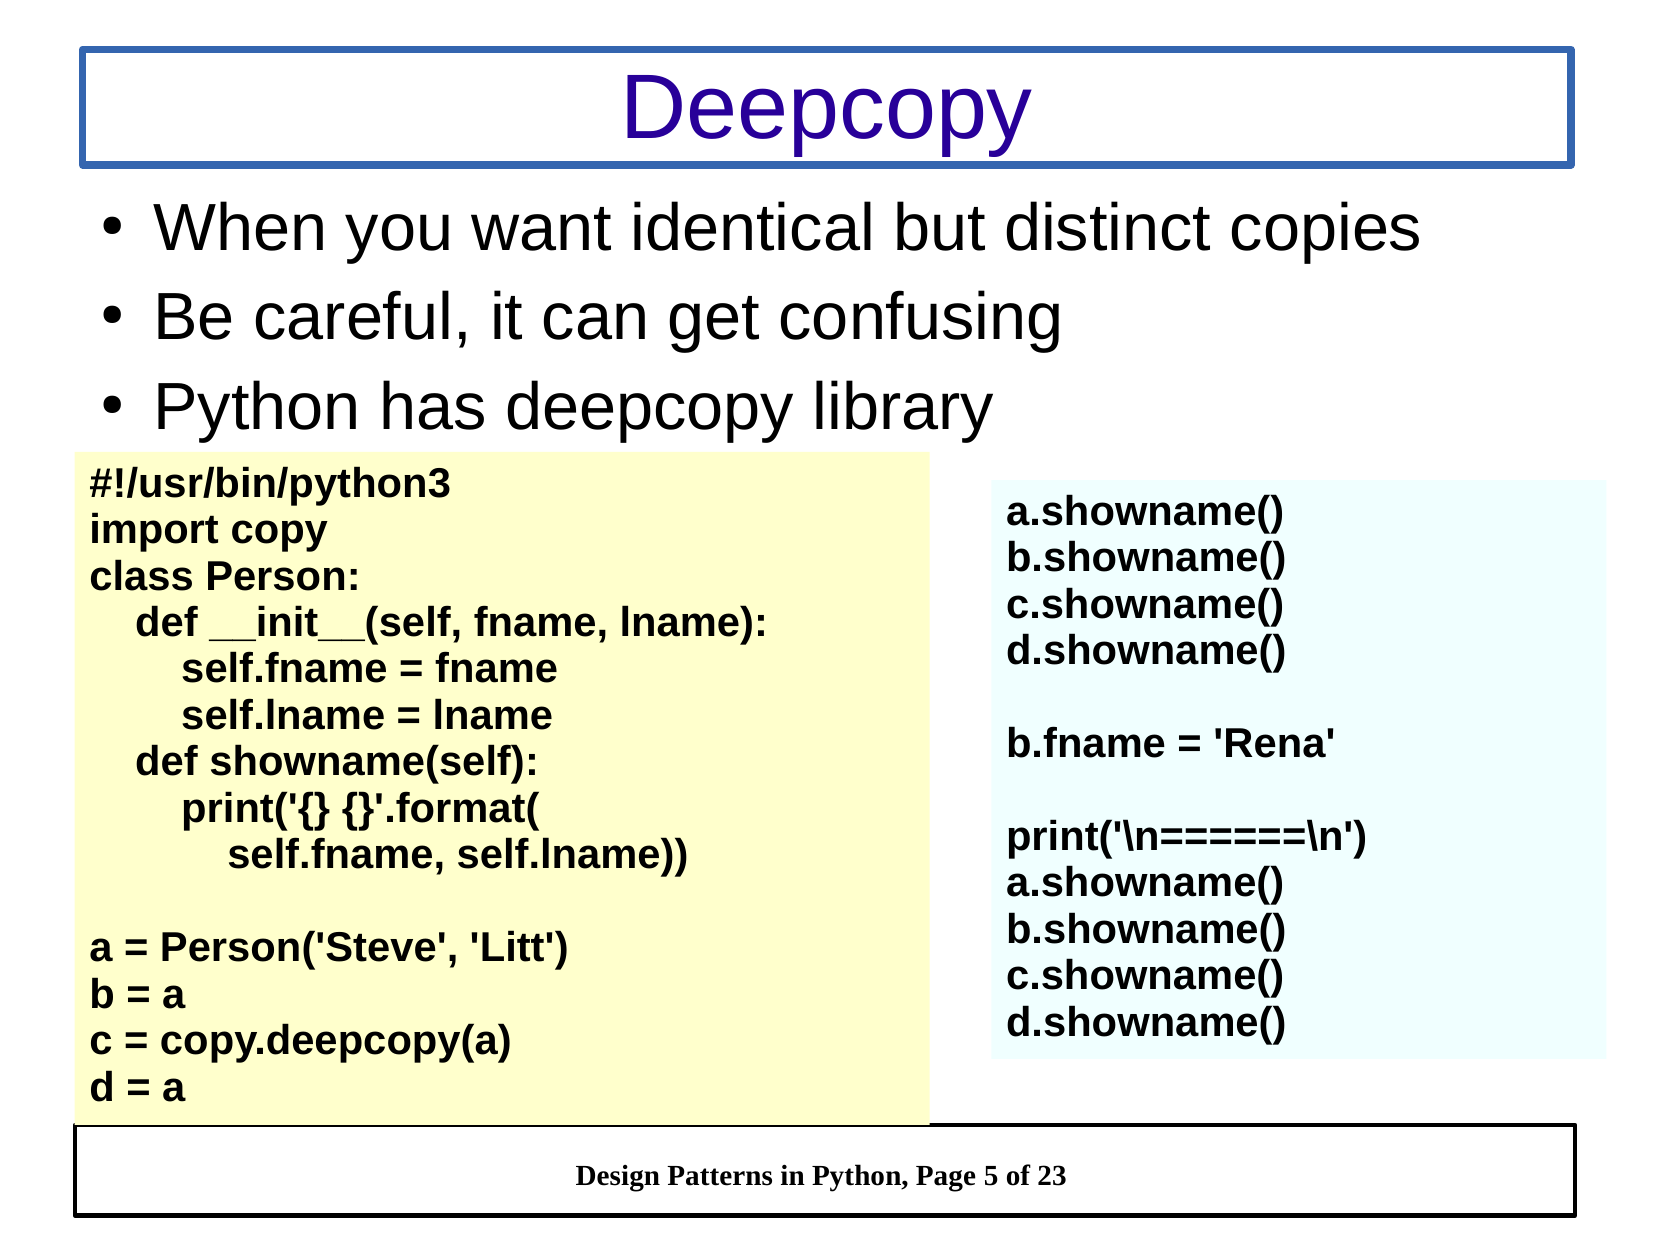

# Deepcopy
When you want identical but distinct copies
Be careful, it can get confusing
Python has deepcopy library
#!/usr/bin/python3
import copy
class Person:
 def __init__(self, fname, lname):
 self.fname = fname
 self.lname = lname
 def showname(self):
 print('{} {}'.format(
 self.fname, self.lname))
a = Person('Steve', 'Litt')
b = a
c = copy.deepcopy(a)
d = a
a.showname()
b.showname()
c.showname()
d.showname()
b.fname = 'Rena'
print('\n======\n')
a.showname()
b.showname()
c.showname()
d.showname()